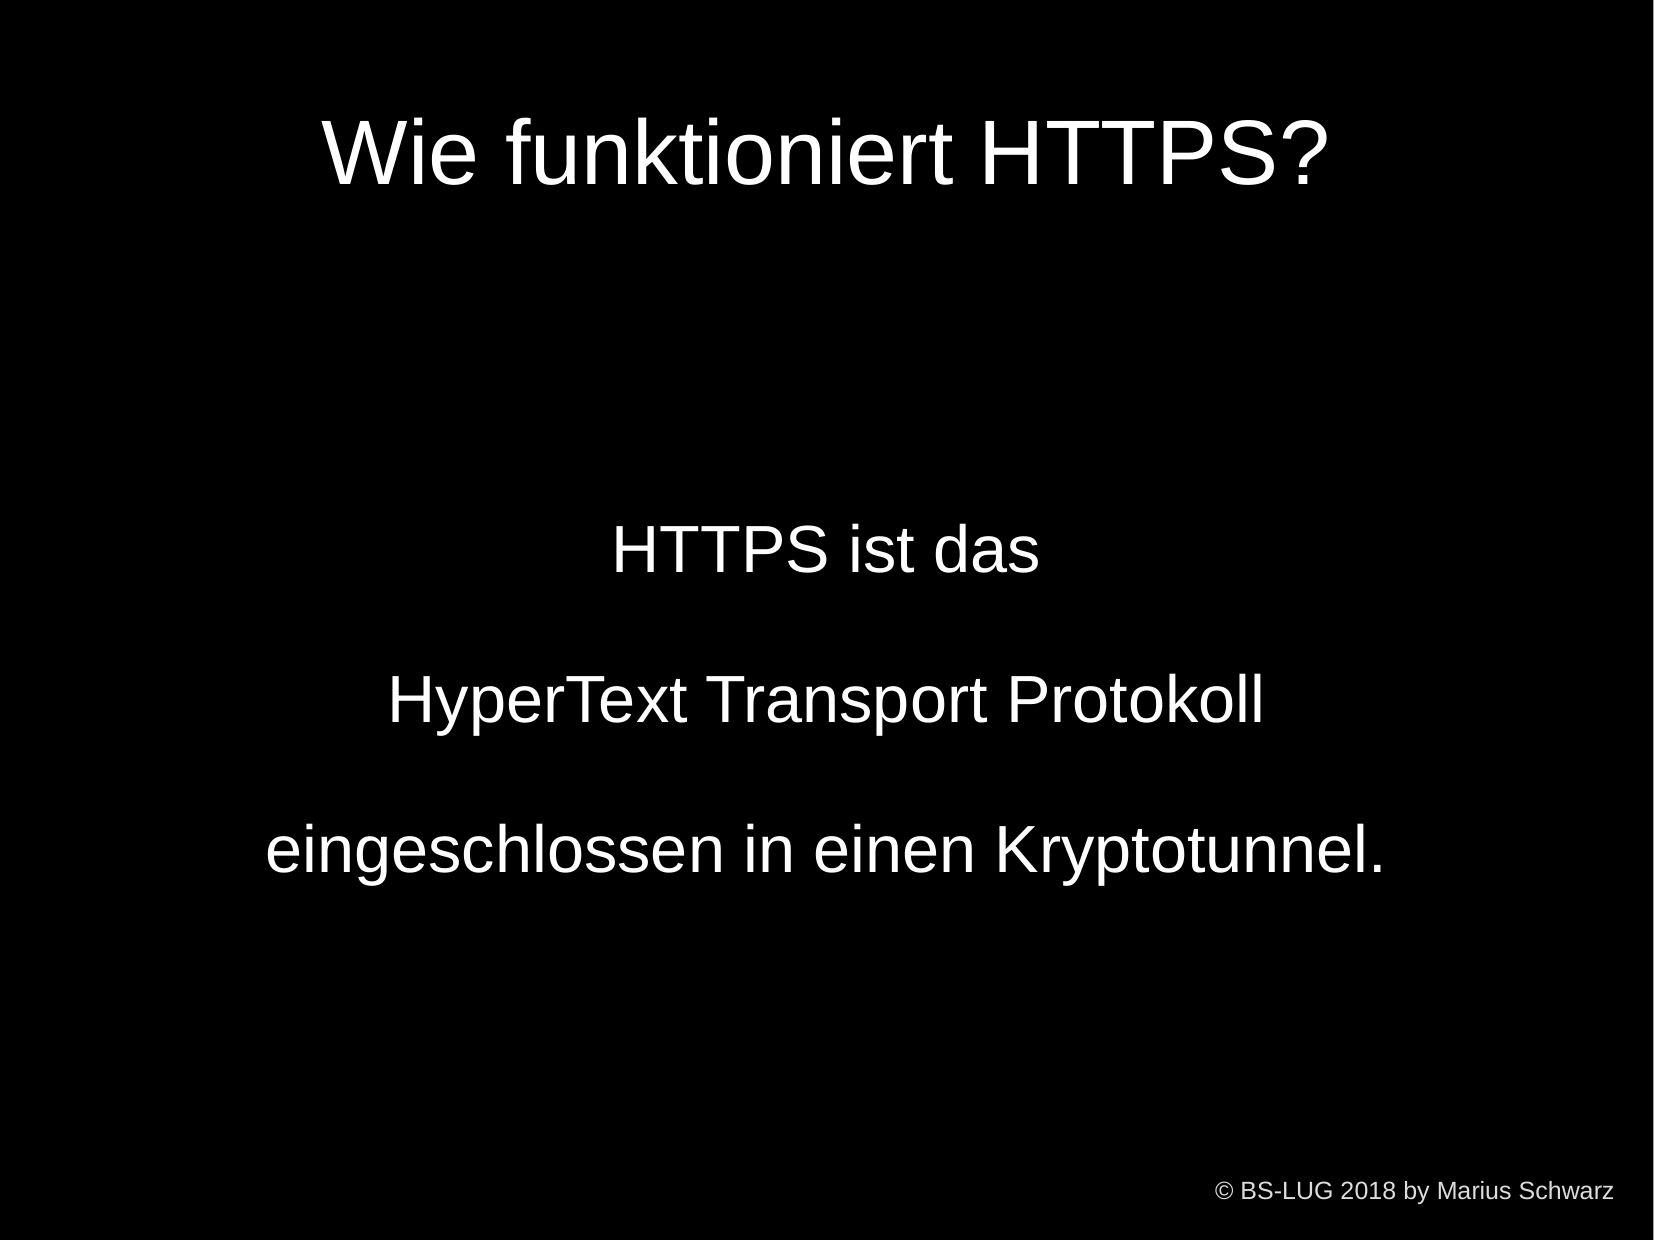

# Wie funktioniert HTTPS?
HTTPS ist das
HyperText Transport Protokoll
eingeschlossen in einen Kryptotunnel.
© BS-LUG 2018 by Marius Schwarz